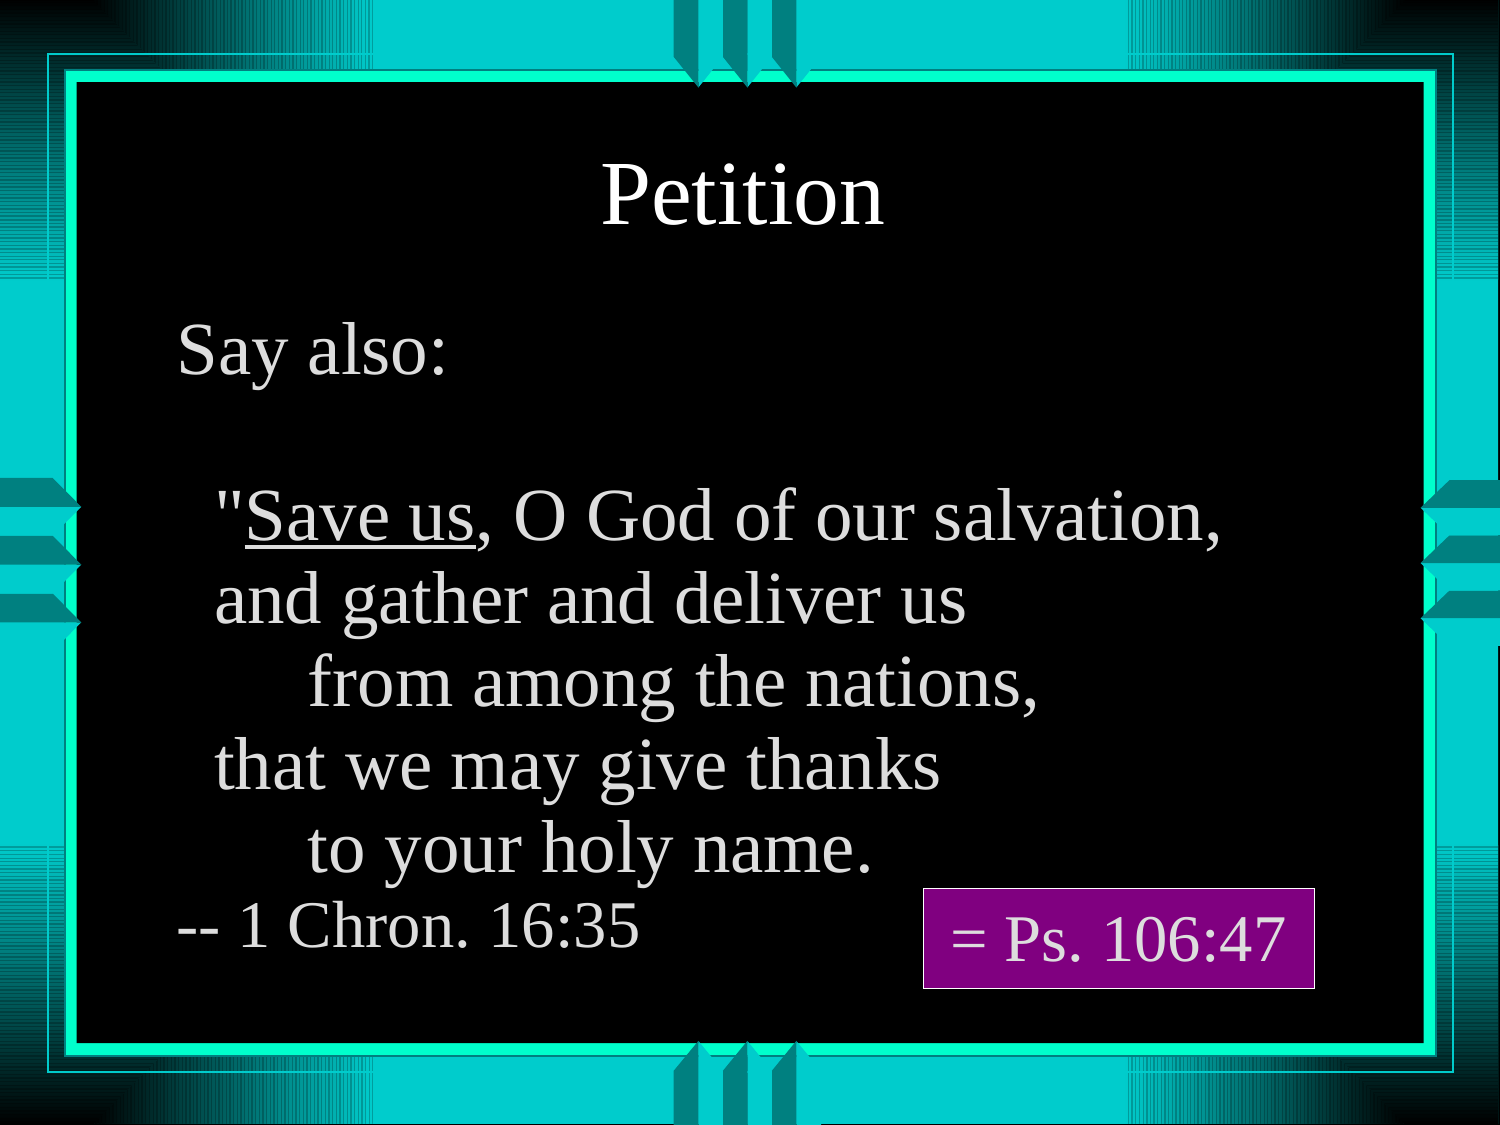

# Petition
Say also:
 "Save us, O God of our salvation,
 and gather and deliver us
 from among the nations,
 that we may give thanks
 to your holy name.
-- 1 Chron. 16:35
= Ps. 106:47